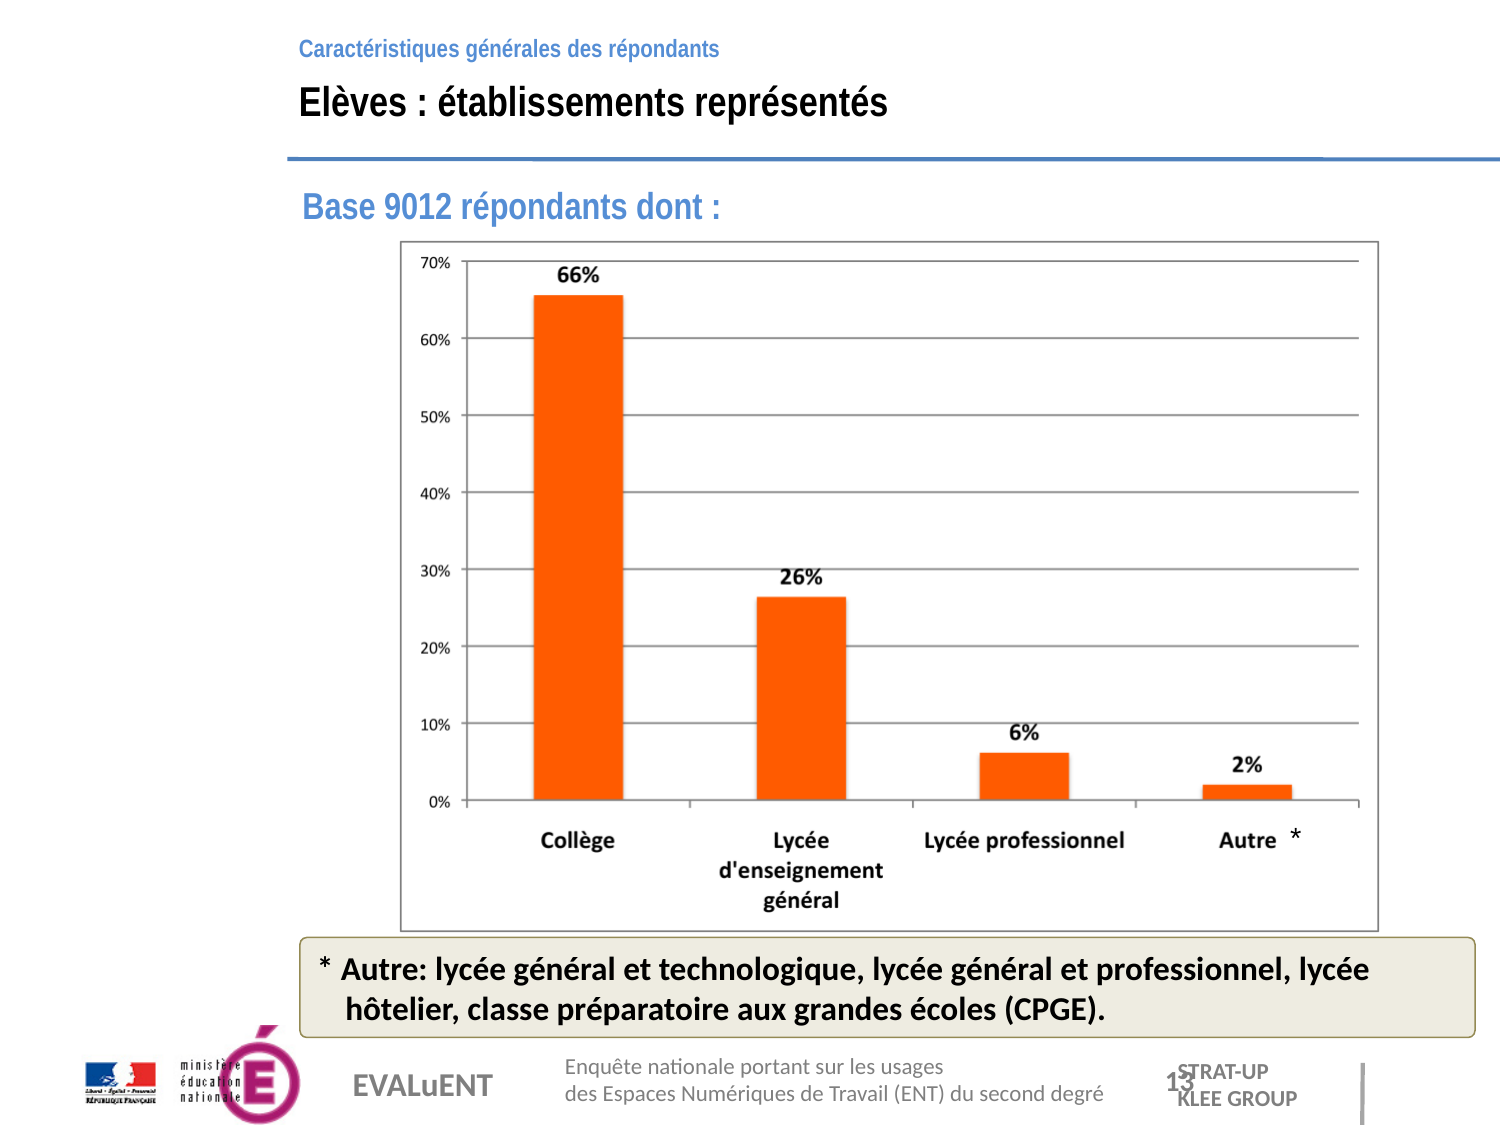

Caractéristiques générales des répondants
Elèves : établissements représentés
Base 9012 répondants dont :
*
* Autre: lycée général et technologique, lycée général et professionnel, lycée hôtelier, classe préparatoire aux grandes écoles (CPGE).